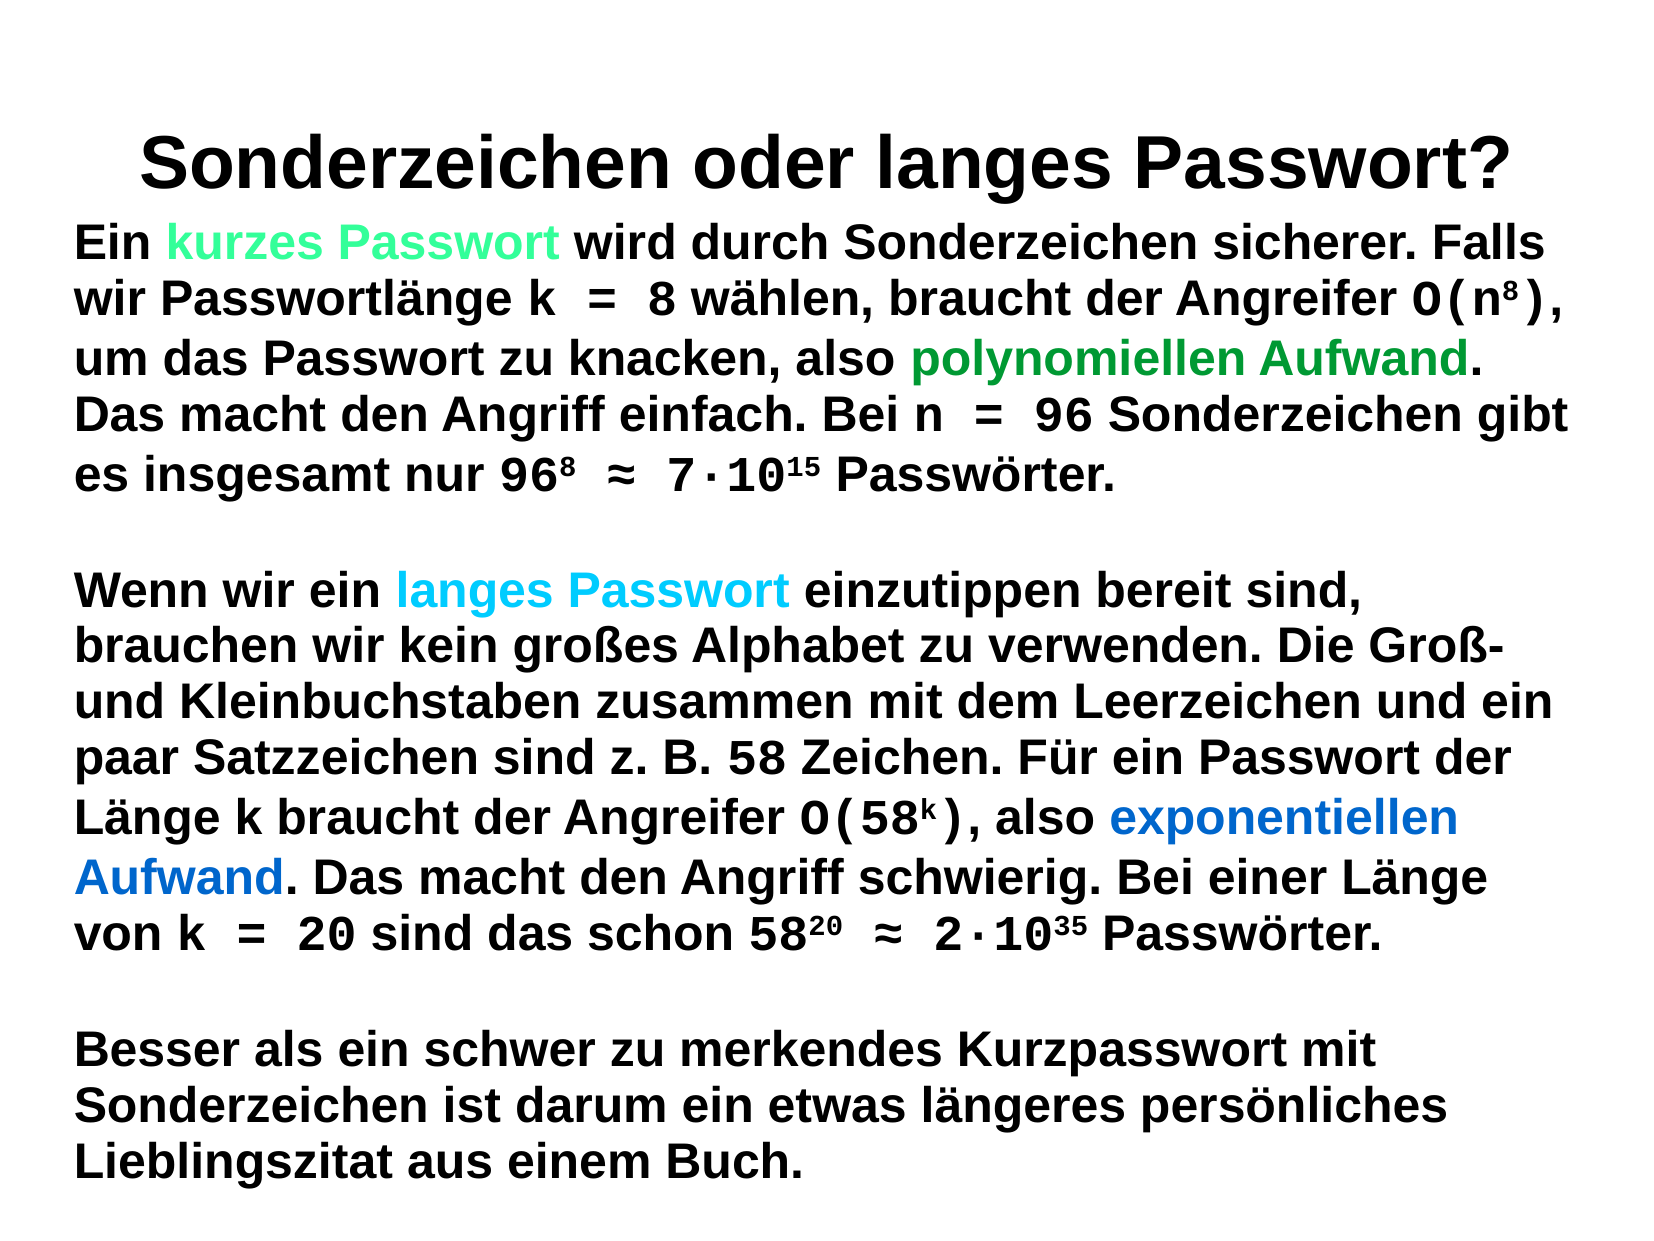

# Sonderzeichen oder langes Passwort?
Ein kurzes Passwort wird durch Sonderzeichen sicherer. Falls wir Passwortlänge k = 8 wählen, braucht der Angreifer O(n8), um das Passwort zu knacken, also polynomiellen Aufwand. Das macht den Angriff einfach. Bei n = 96 Sonderzeichen gibt es insgesamt nur 968 ≈ 7∙1015 Passwörter.
Wenn wir ein langes Passwort einzutippen bereit sind, brauchen wir kein großes Alphabet zu verwenden. Die Groß- und Kleinbuchstaben zusammen mit dem Leerzeichen und ein paar Satzzeichen sind z. B. 58 Zeichen. Für ein Passwort der Länge k braucht der Angreifer O(58k), also exponentiellen Aufwand. Das macht den Angriff schwierig. Bei einer Länge von k = 20 sind das schon 5820 ≈ 2∙1035 Passwörter.
Besser als ein schwer zu merkendes Kurzpasswort mit Sonderzeichen ist darum ein etwas längeres persönliches Lieblingszitat aus einem Buch.